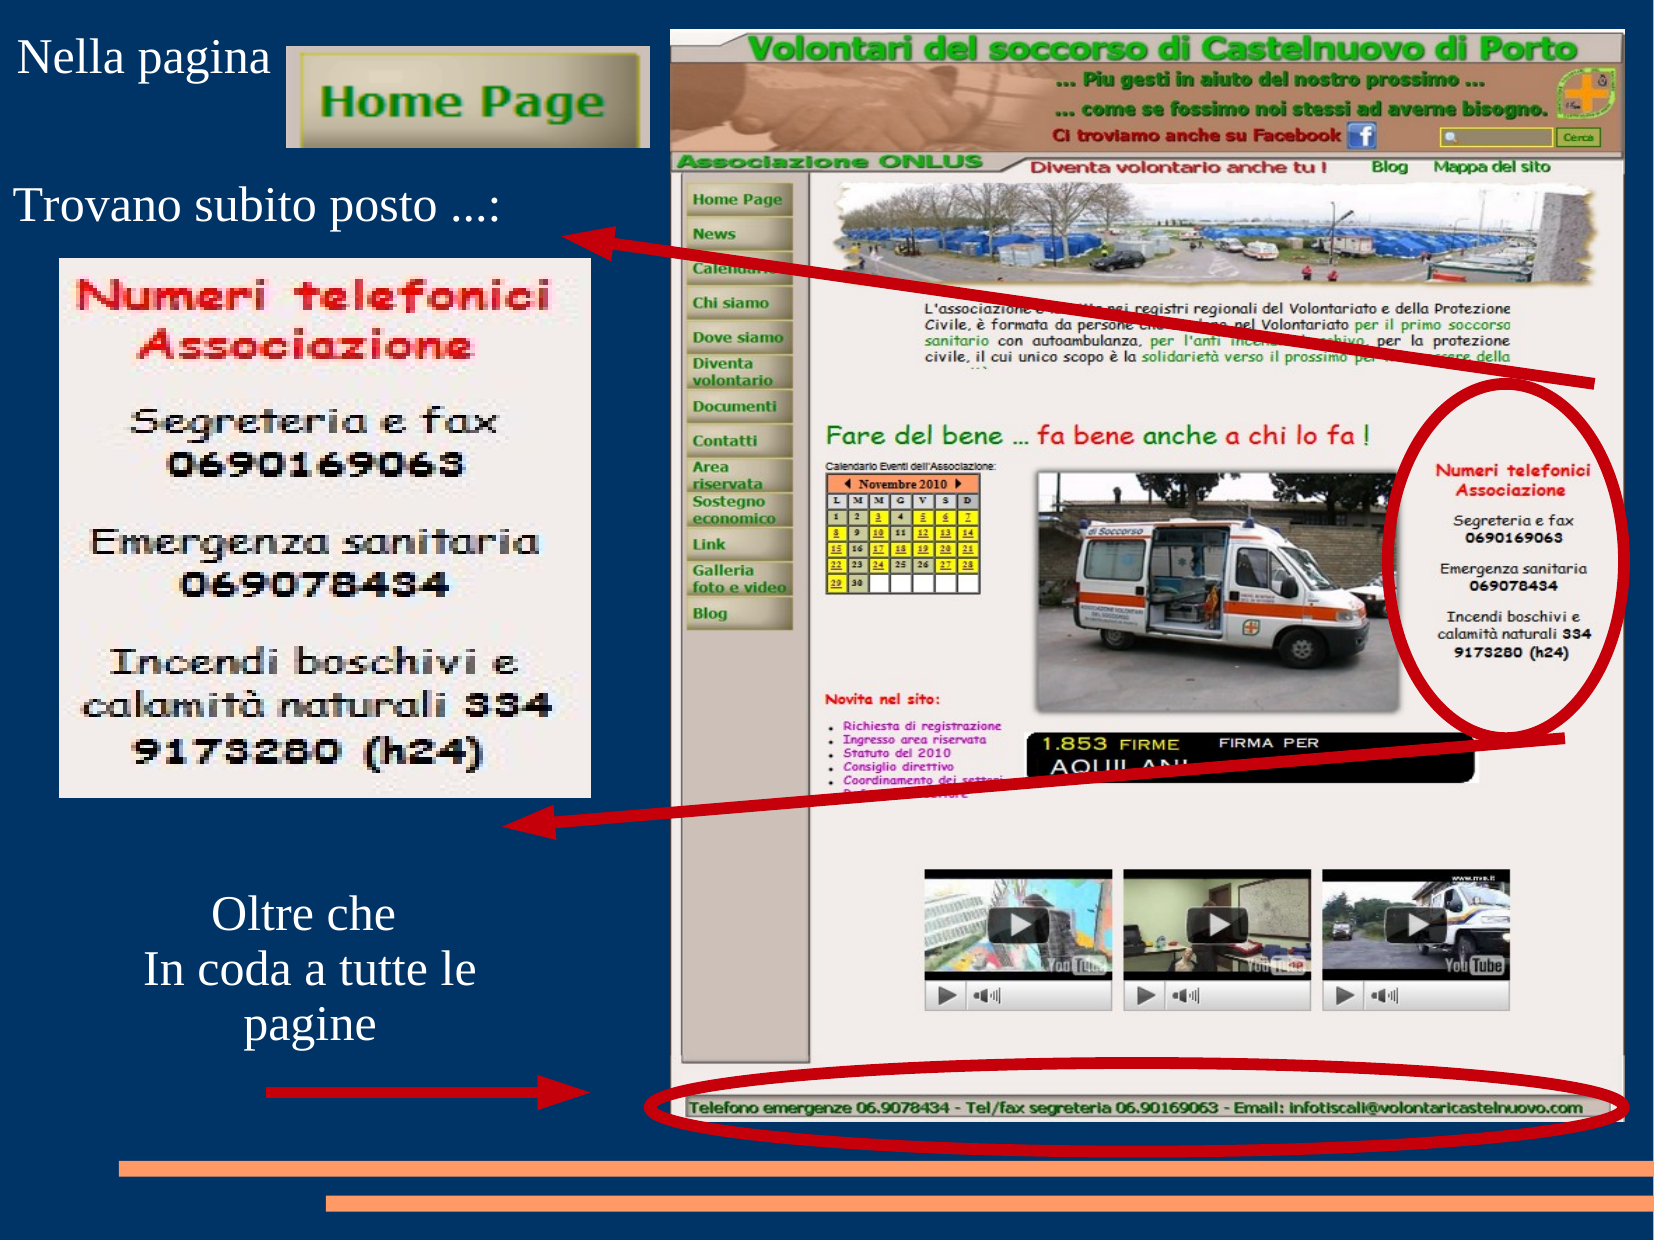

Nella pagina
 Trovano subito posto ...:
Oltre che
In coda a tutte le pagine